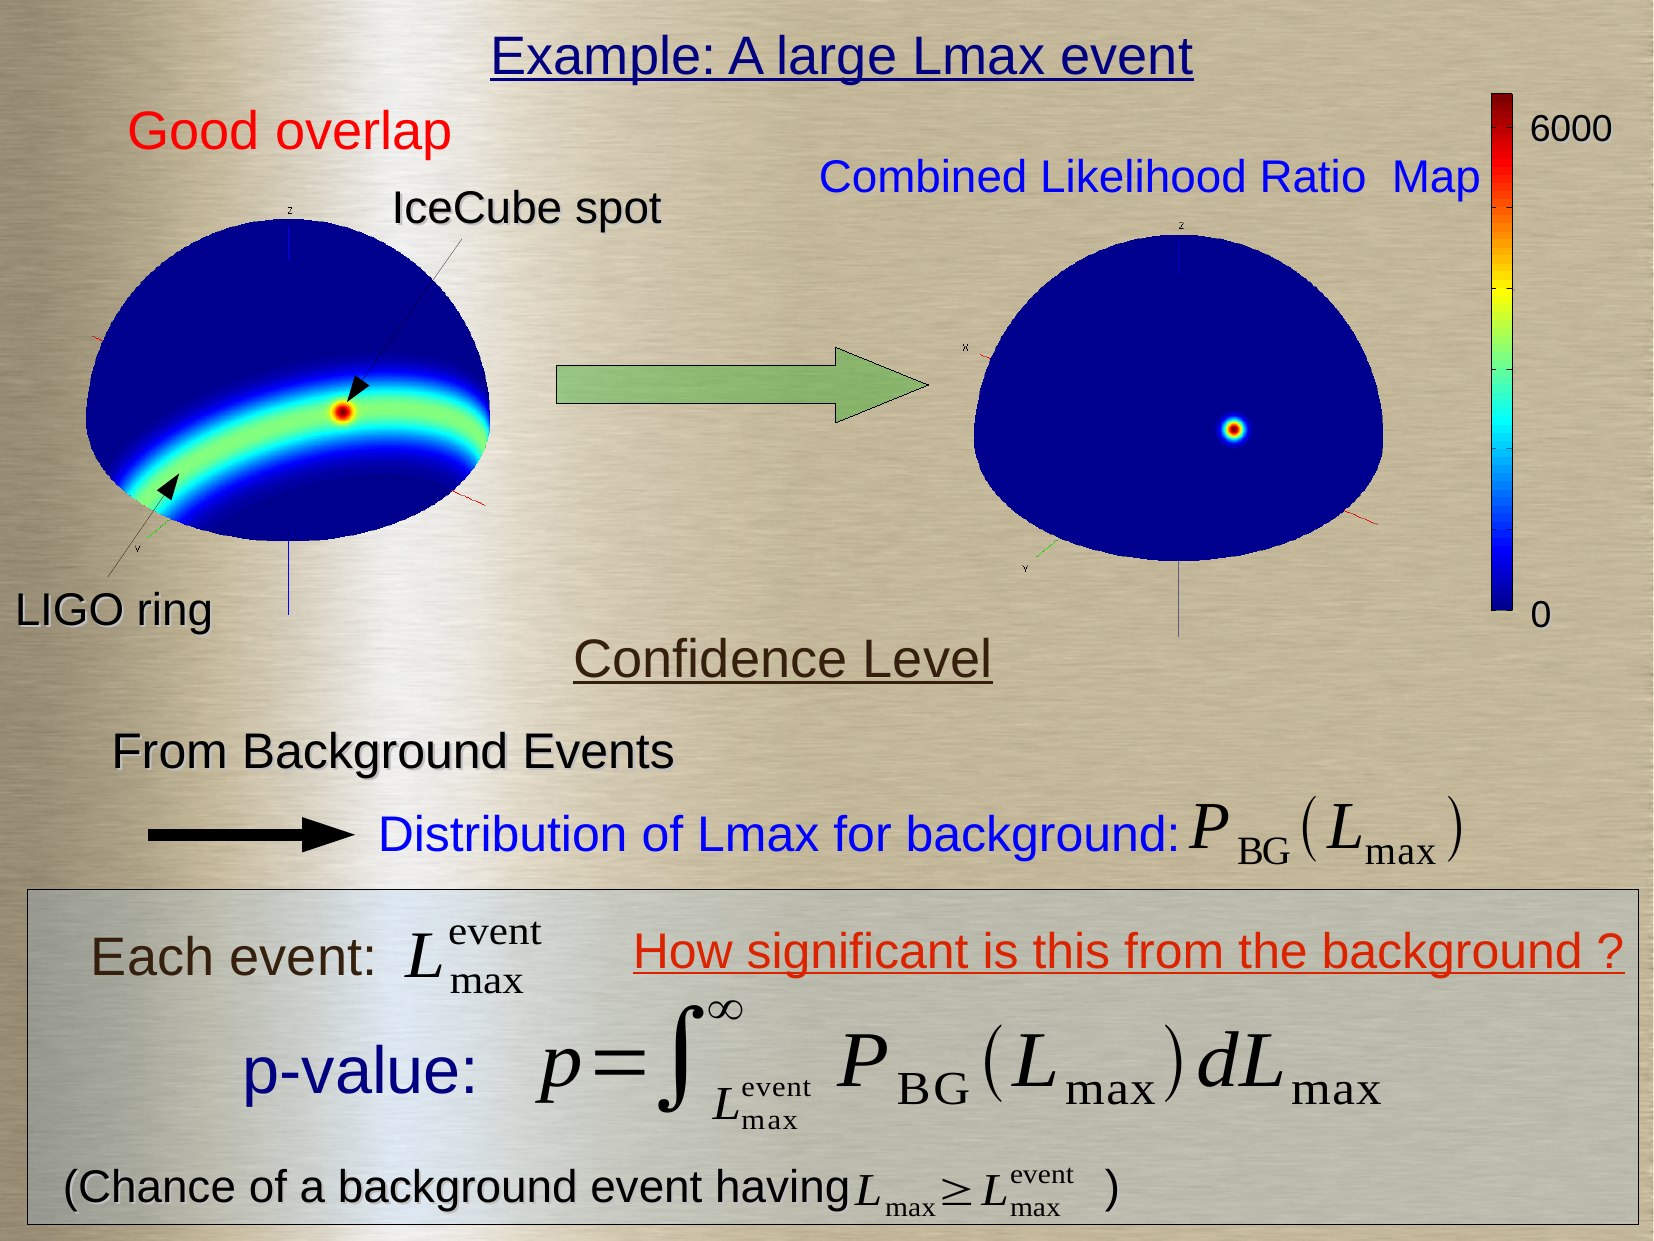

Example: A large Lmax event
Good overlap
6000
0
Combined Likelihood Ratio Map
IceCube spot
LIGO ring
Confidence Level
From Background Events
Distribution of Lmax for background:
How significant is this from the background ?
Each event:
p-value:
(Chance of a background event having )